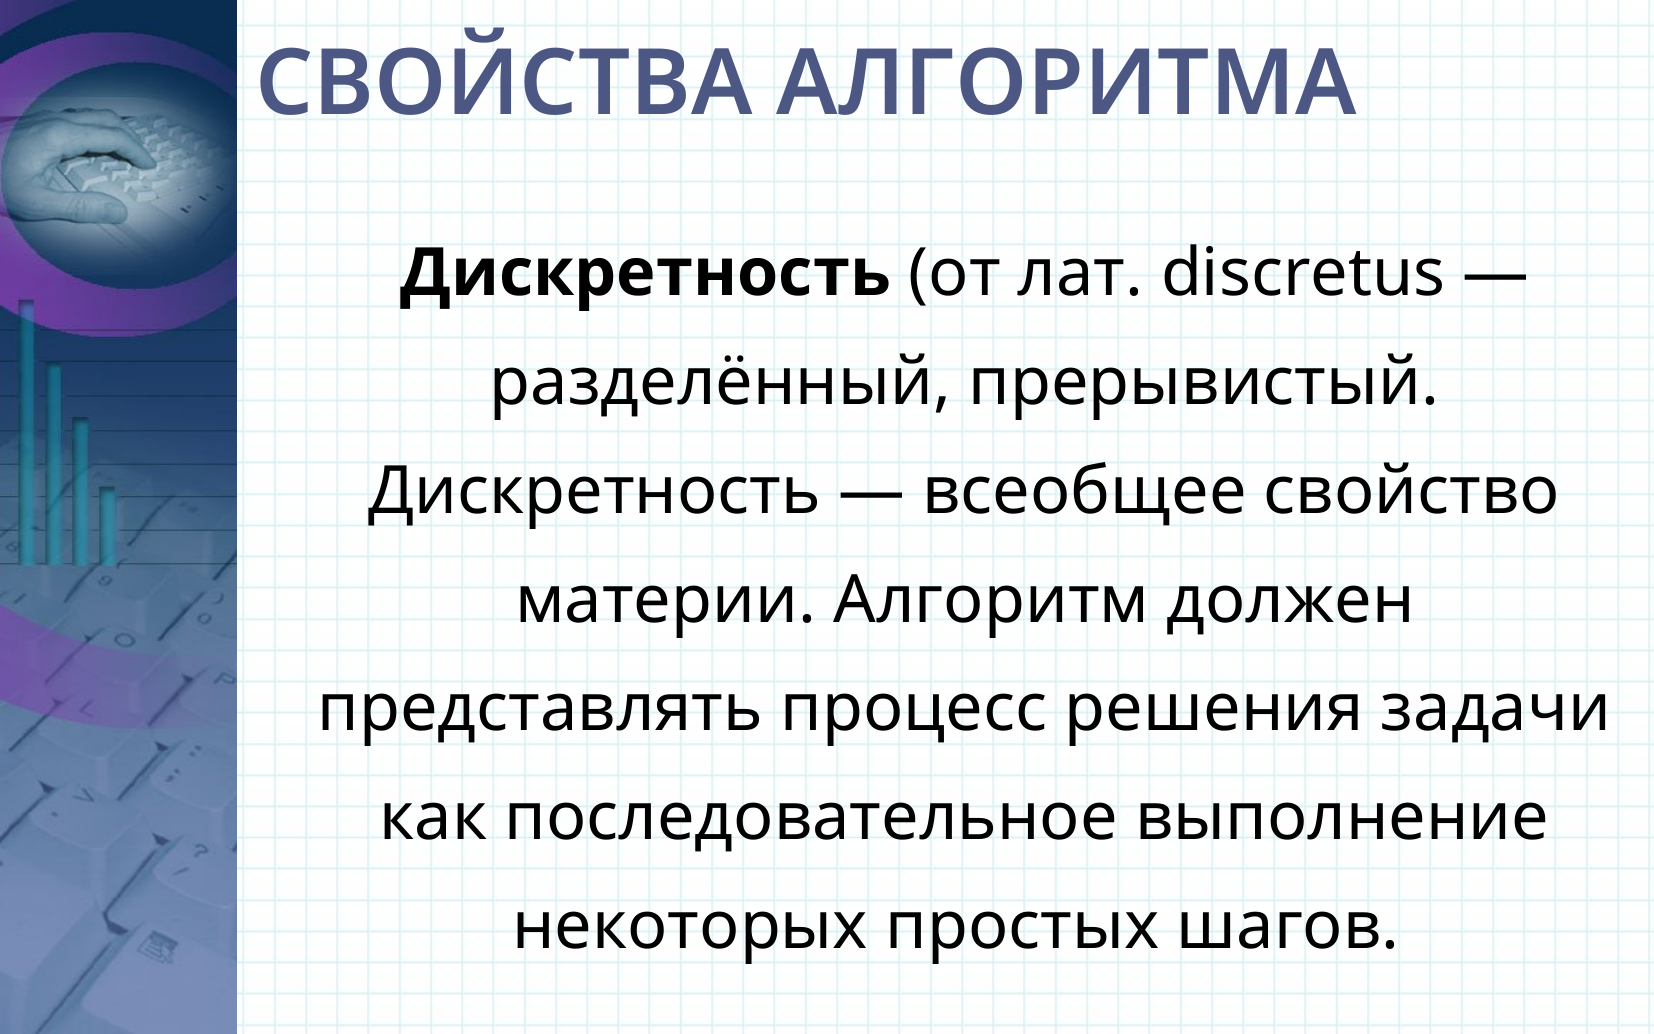

# СВОЙСТВА АЛГОРИТМА
Дискретность (от лат. discretus — разделённый, прерывистый. Дискретность — всеобщее свойство материи. Алгоритм должен представлять процесс решения задачи как последовательное выполнение некоторых простых шагов.